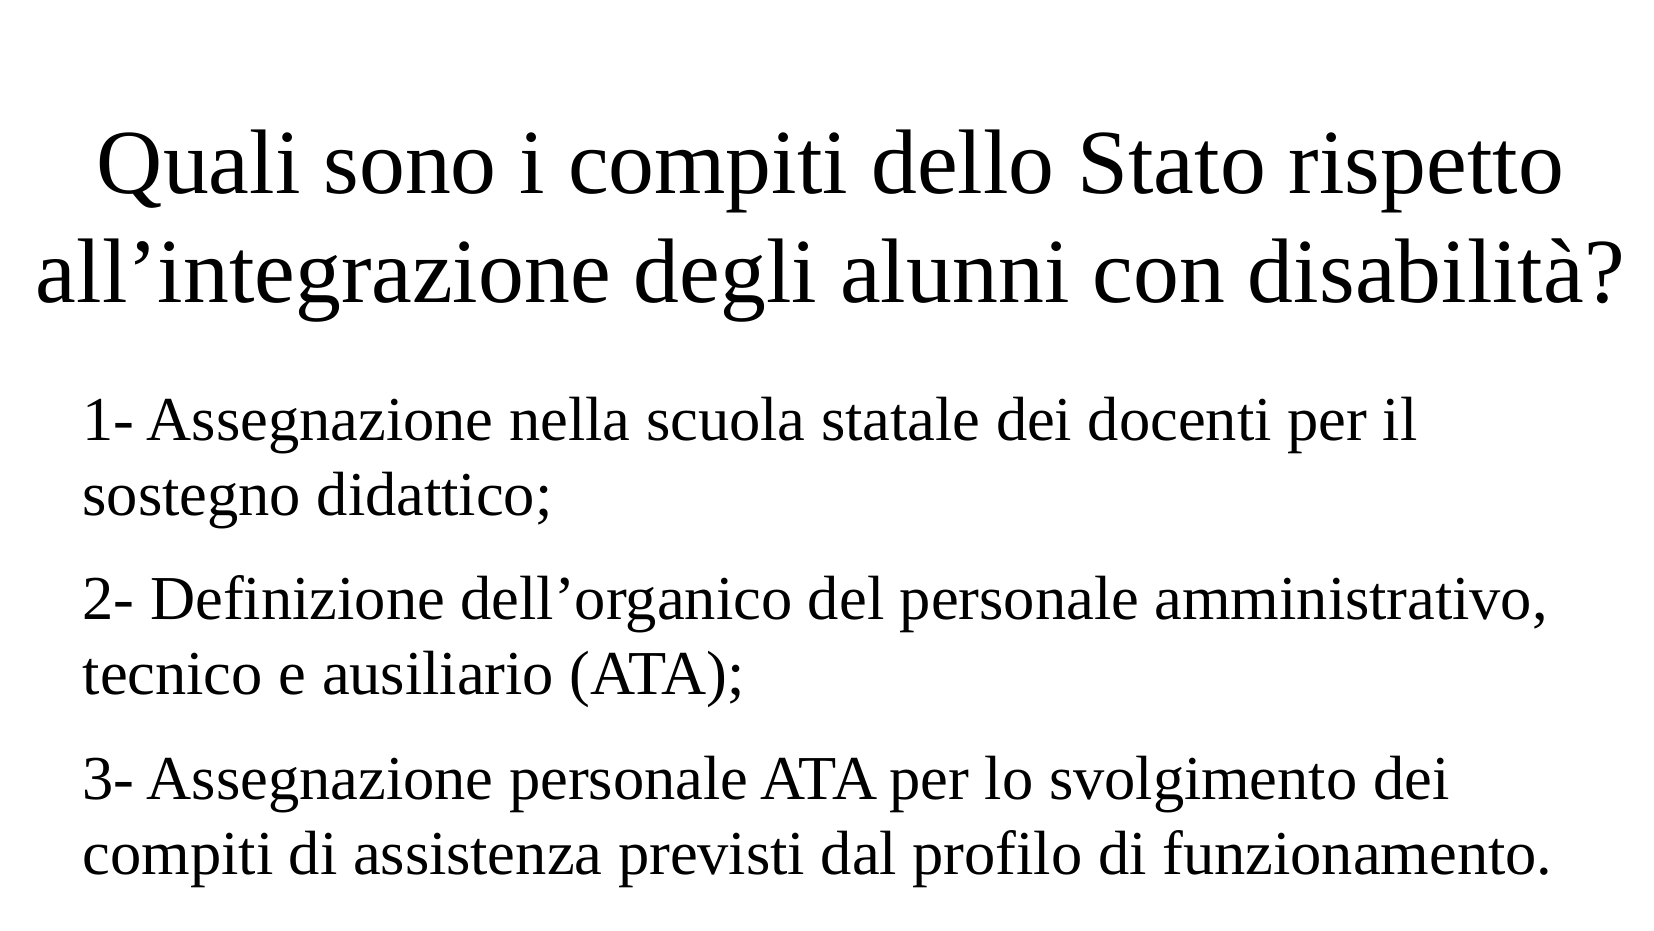

# Quali sono i compiti dello Stato rispetto all’integrazione degli alunni con disabilità?
1- Assegnazione nella scuola statale dei docenti per il sostegno didattico;
2- Definizione dell’organico del personale amministrativo, tecnico e ausiliario (ATA);
3- Assegnazione personale ATA per lo svolgimento dei compiti di assistenza previsti dal profilo di funzionamento.